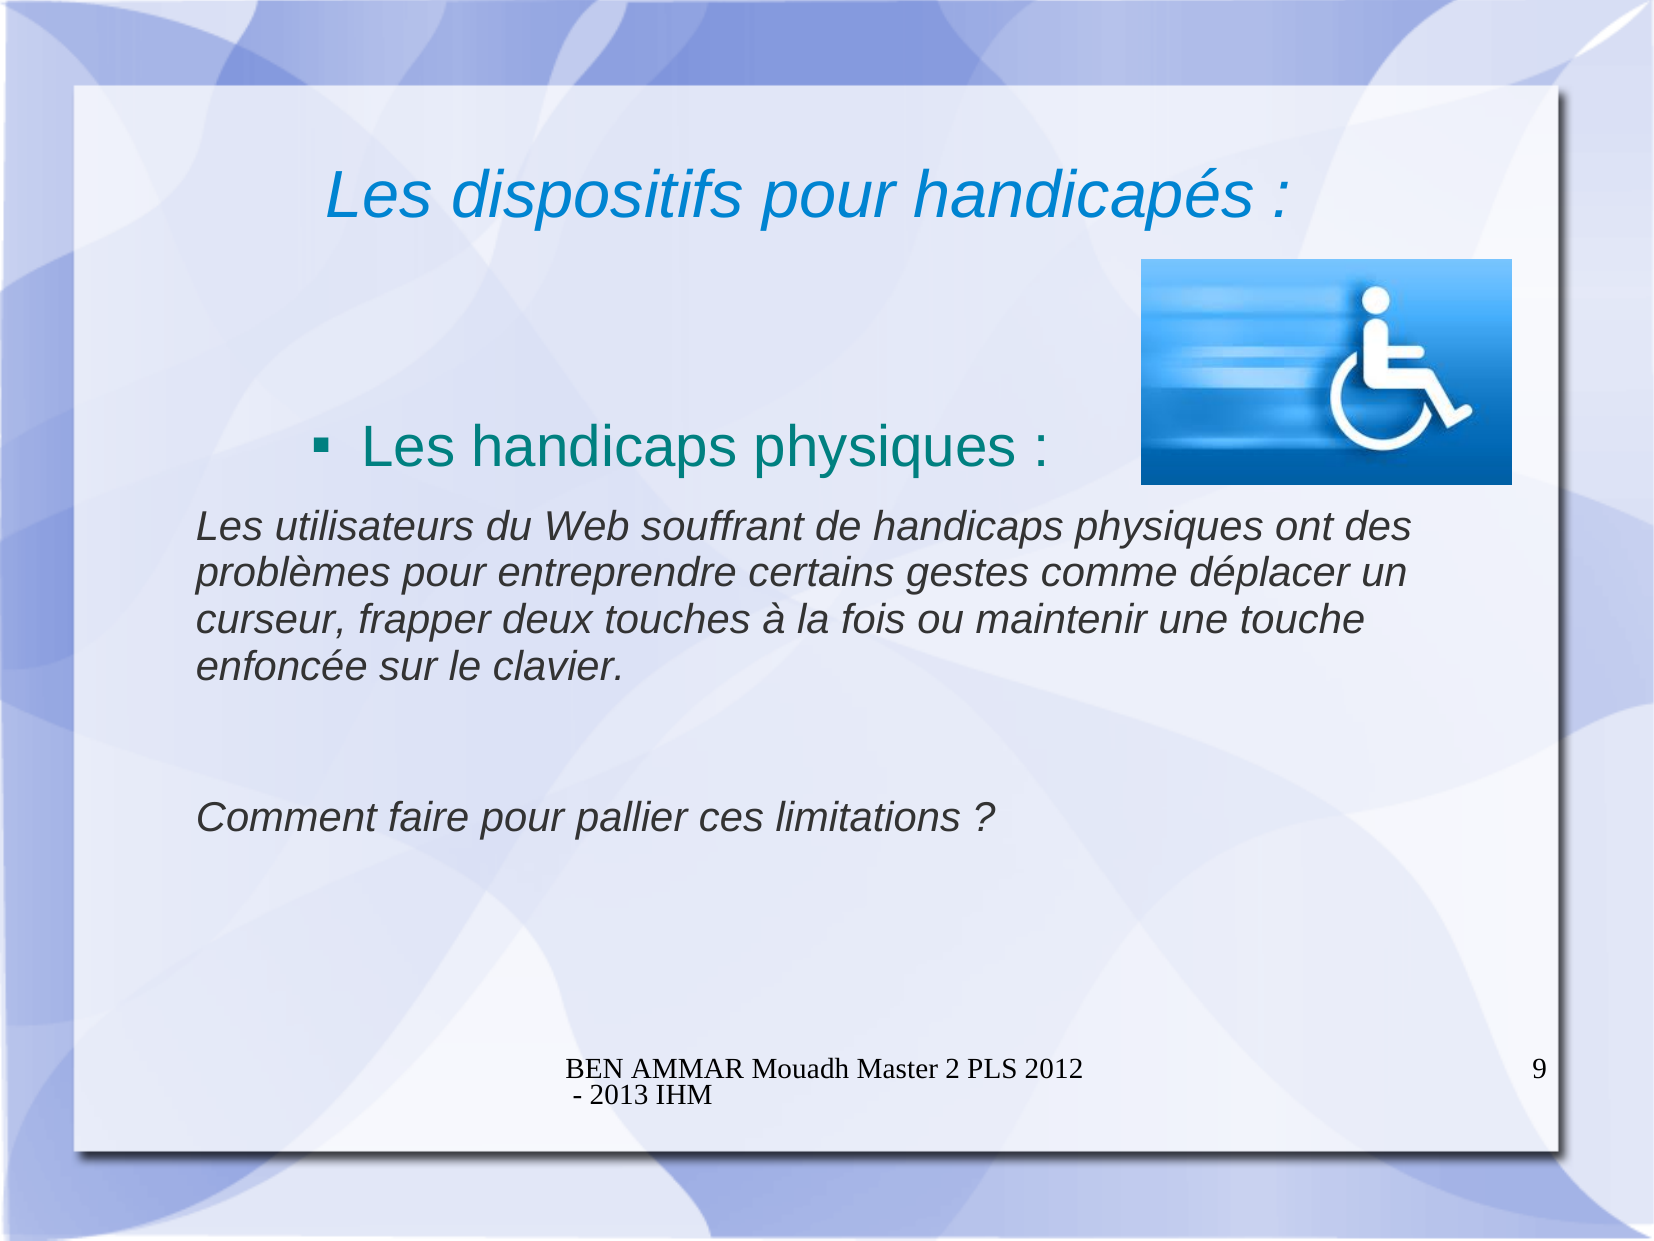

# Les dispositifs pour handicapés :
Les handicaps physiques :
Les utilisateurs du Web souffrant de handicaps physiques ont des problèmes pour entreprendre certains gestes comme déplacer un curseur, frapper deux touches à la fois ou maintenir une touche enfoncée sur le clavier.
Comment faire pour pallier ces limitations ?
BEN AMMAR Mouadh Master 2 PLS 2012 - 2013 IHM
9